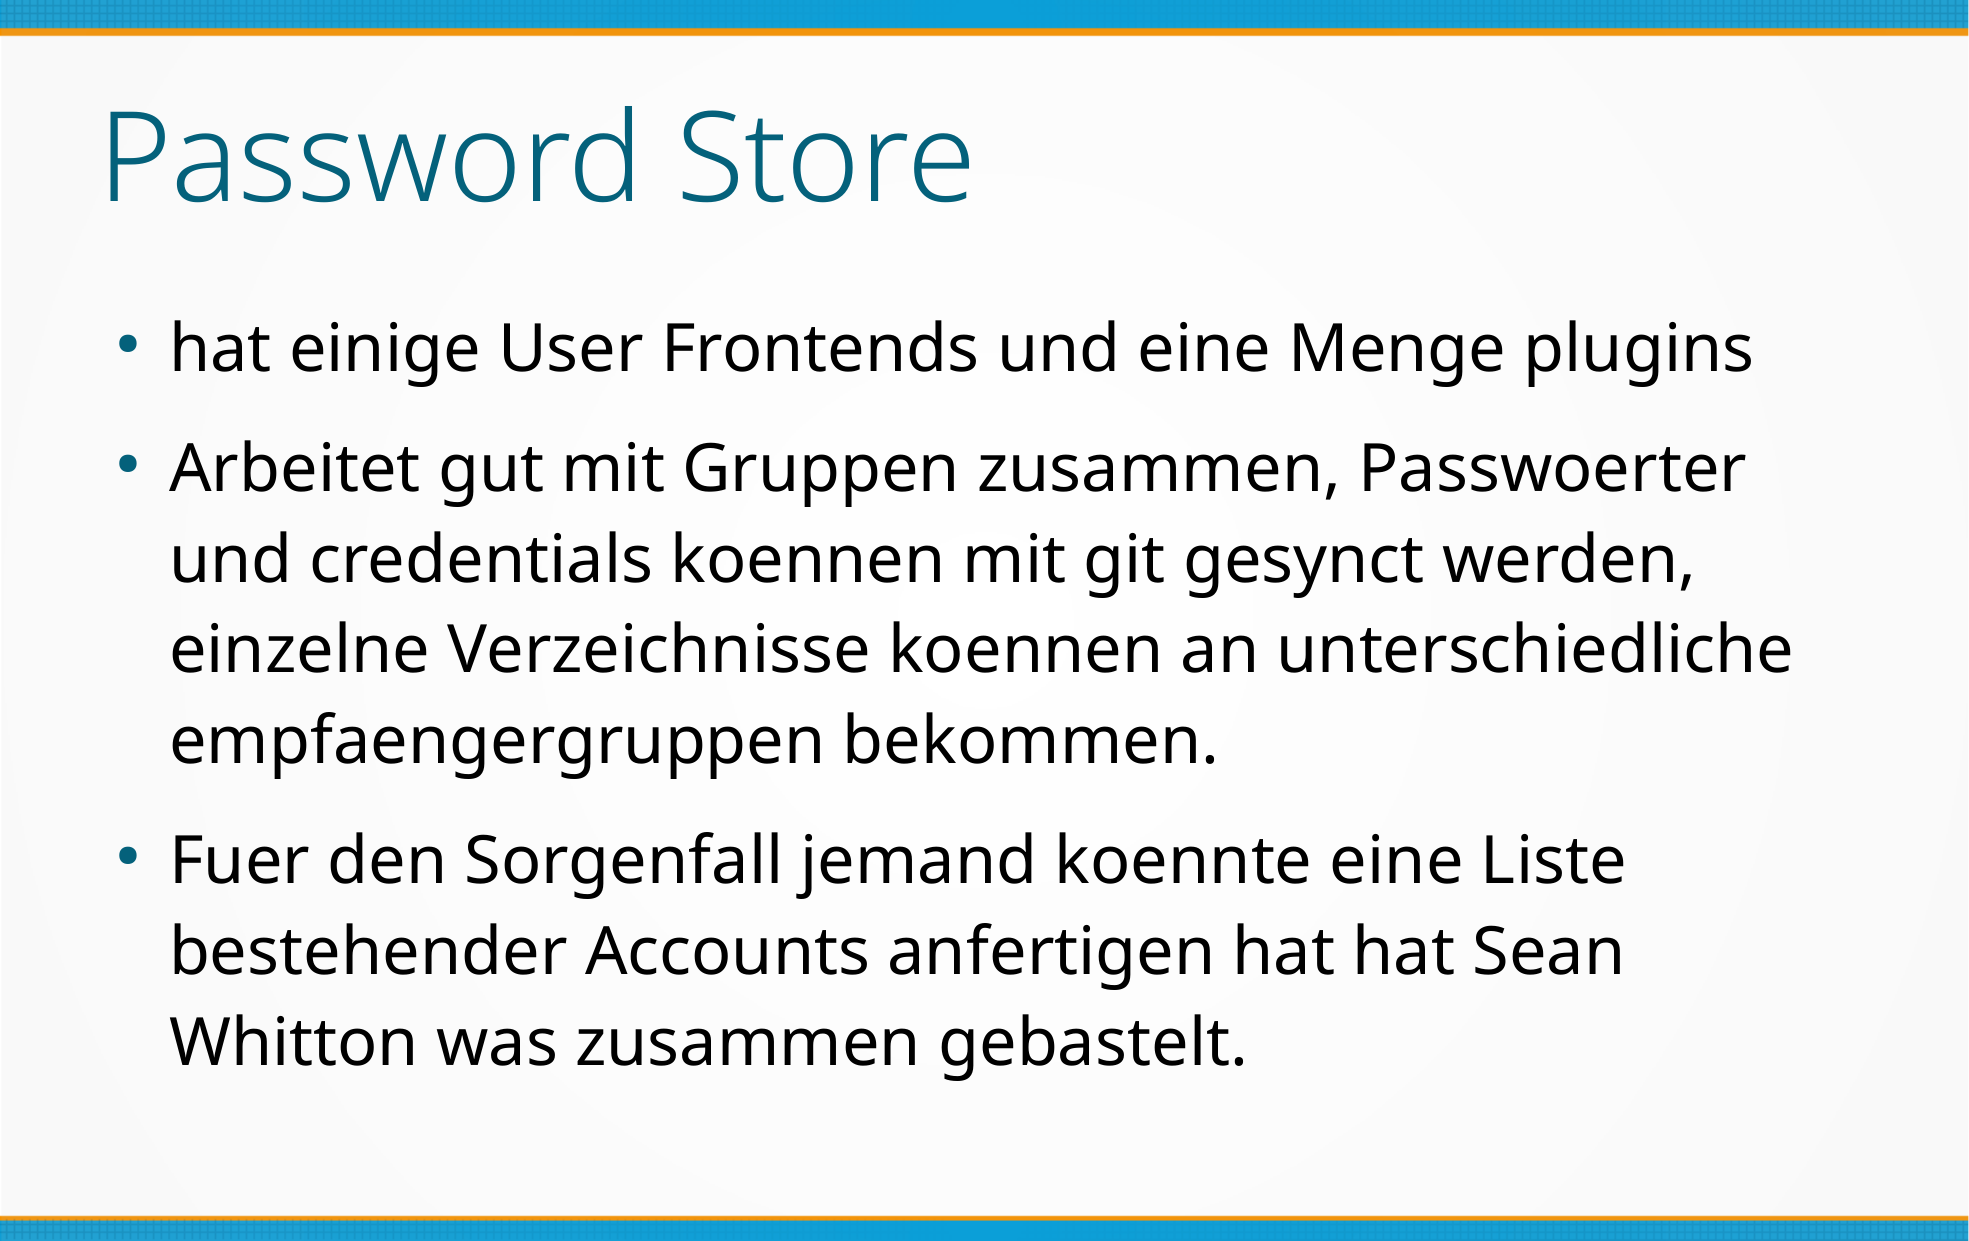

# Password Store
hat einige User Frontends und eine Menge plugins
Arbeitet gut mit Gruppen zusammen, Passwoerter und credentials koennen mit git gesynct werden, einzelne Verzeichnisse koennen an unterschiedliche empfaengergruppen bekommen.
Fuer den Sorgenfall jemand koennte eine Liste bestehender Accounts anfertigen hat hat Sean Whitton was zusammen gebastelt.